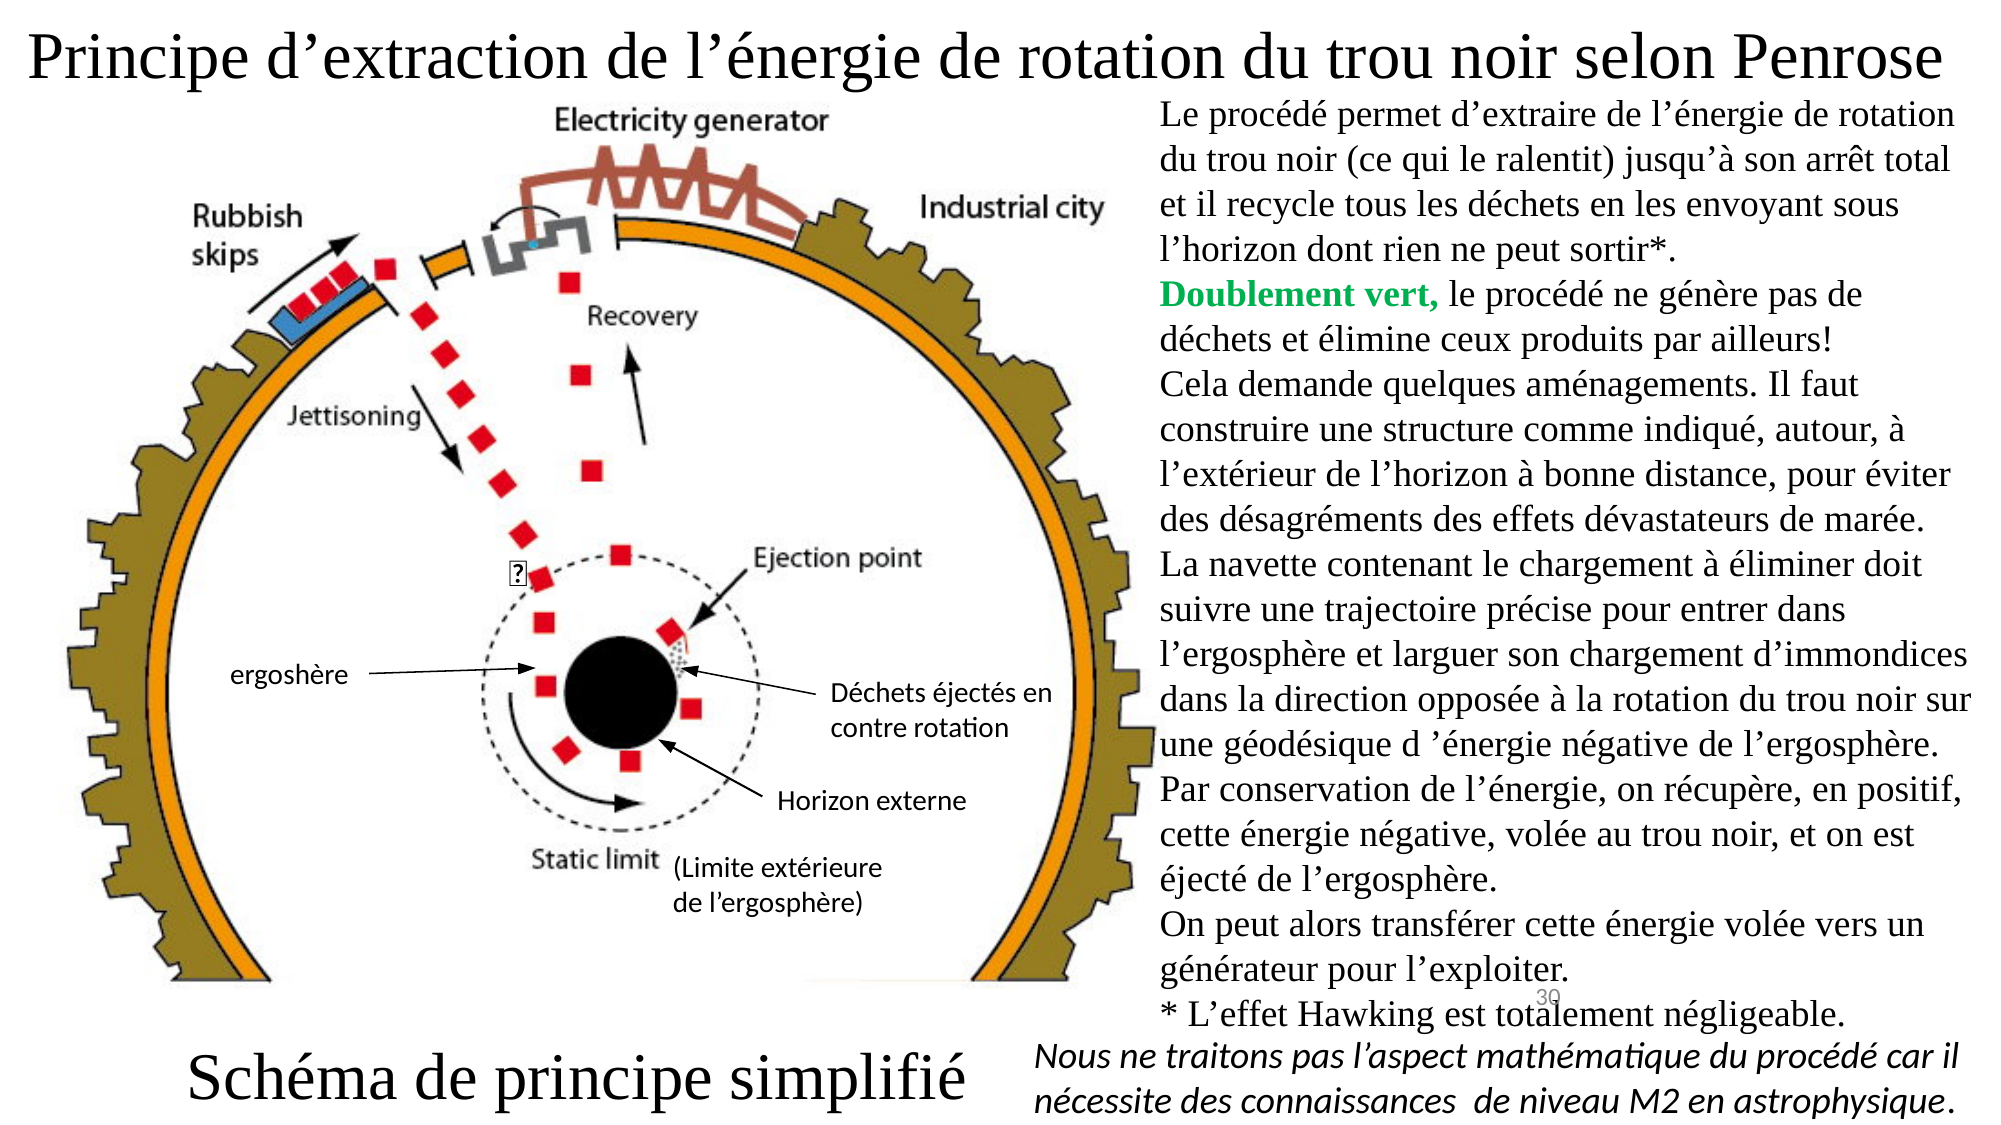

Principe d’extraction de l’énergie de rotation du trou noir selon Penrose
Le procédé permet d’extraire de l’énergie de rotation du trou noir (ce qui le ralentit) jusqu’à son arrêt total et il recycle tous les déchets en les envoyant sous l’horizon dont rien ne peut sortir*.
Doublement vert, le procédé ne génère pas de déchets et élimine ceux produits par ailleurs!
Cela demande quelques aménagements. Il faut construire une structure comme indiqué, autour, à l’extérieur de l’horizon à bonne distance, pour éviter des désagréments des effets dévastateurs de marée.
La navette contenant le chargement à éliminer doit suivre une trajectoire précise pour entrer dans l’ergosphère et larguer son chargement d’immondices dans la direction opposée à la rotation du trou noir sur une géodésique d ’énergie négative de l’ergosphère.
Par conservation de l’énergie, on récupère, en positif, cette énergie négative, volée au trou noir, et on est éjecté de l’ergosphère.
On peut alors transférer cette énergie volée vers un générateur pour l’exploiter.
* L’effet Hawking est totalement négligeable.
🚀
ergoshère
Déchets éjectés en contre rotation
Horizon externe
(Limite extérieure de l’ergosphère)
Nous ne traitons pas l’aspect mathématique du procédé car il nécessite des connaissances de niveau M2 en astrophysique.
Schéma de principe simplifié